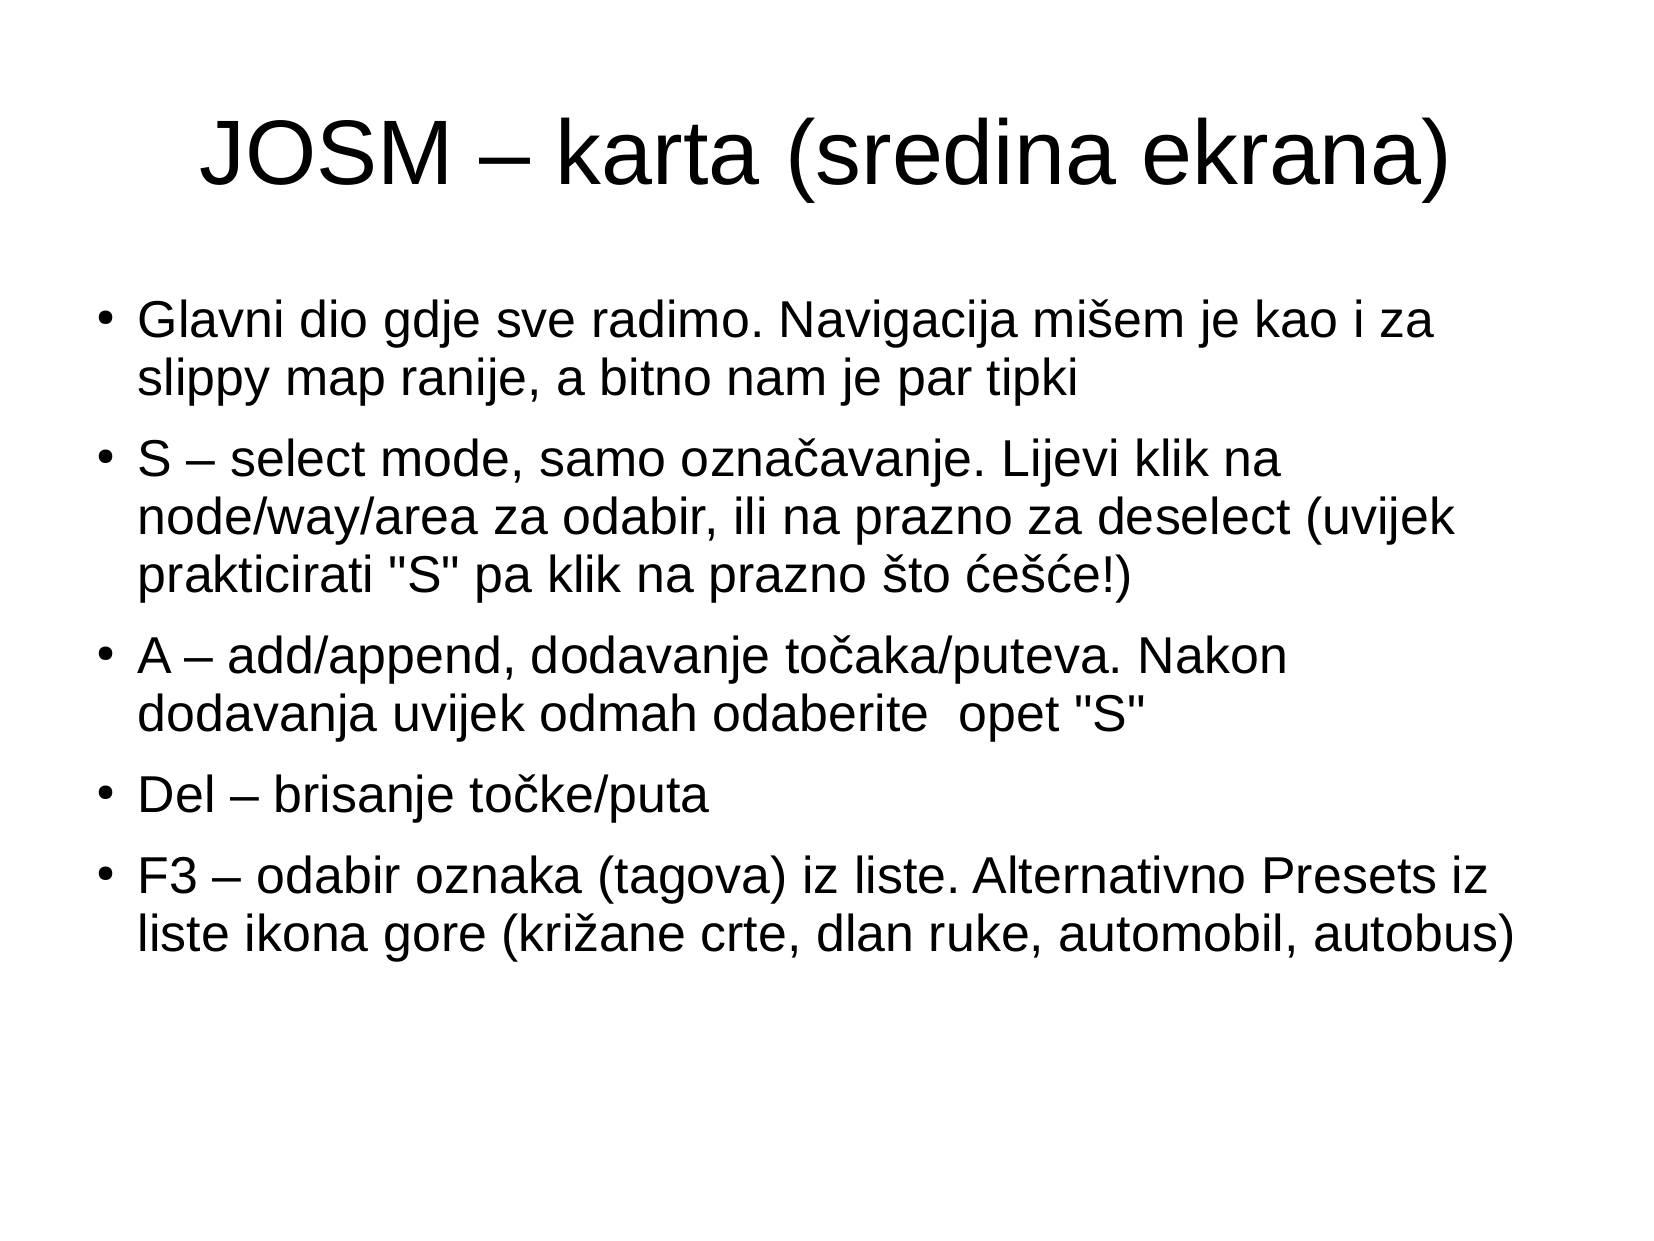

# JOSM – karta (sredina ekrana)
Glavni dio gdje sve radimo. Navigacija mišem je kao i za slippy map ranije, a bitno nam je par tipki
S – select mode, samo označavanje. Lijevi klik na node/way/area za odabir, ili na prazno za deselect (uvijek prakticirati "S" pa klik na prazno što ćešće!)
A – add/append, dodavanje točaka/puteva. Nakon dodavanja uvijek odmah odaberite opet "S"
Del – brisanje točke/puta
F3 – odabir oznaka (tagova) iz liste. Alternativno Presets iz liste ikona gore (križane crte, dlan ruke, automobil, autobus)